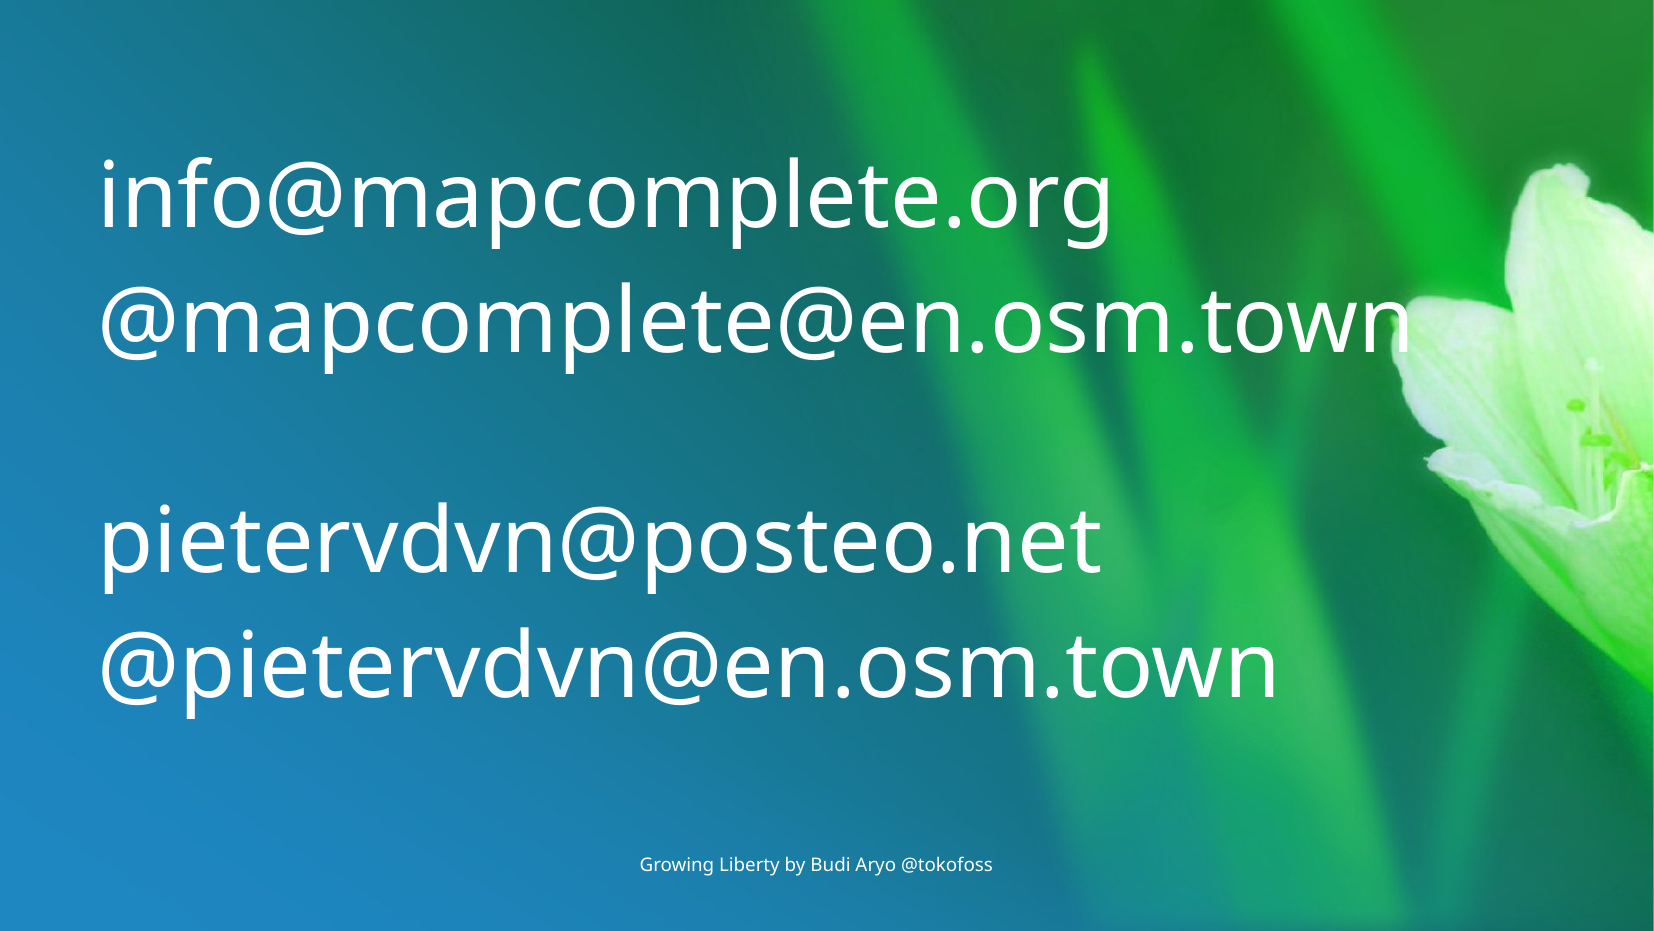

info@mapcomplete.org
@mapcomplete@en.osm.town
pietervdvn@posteo.net
@pietervdvn@en.osm.town
Growing Liberty by Budi Aryo @tokofoss